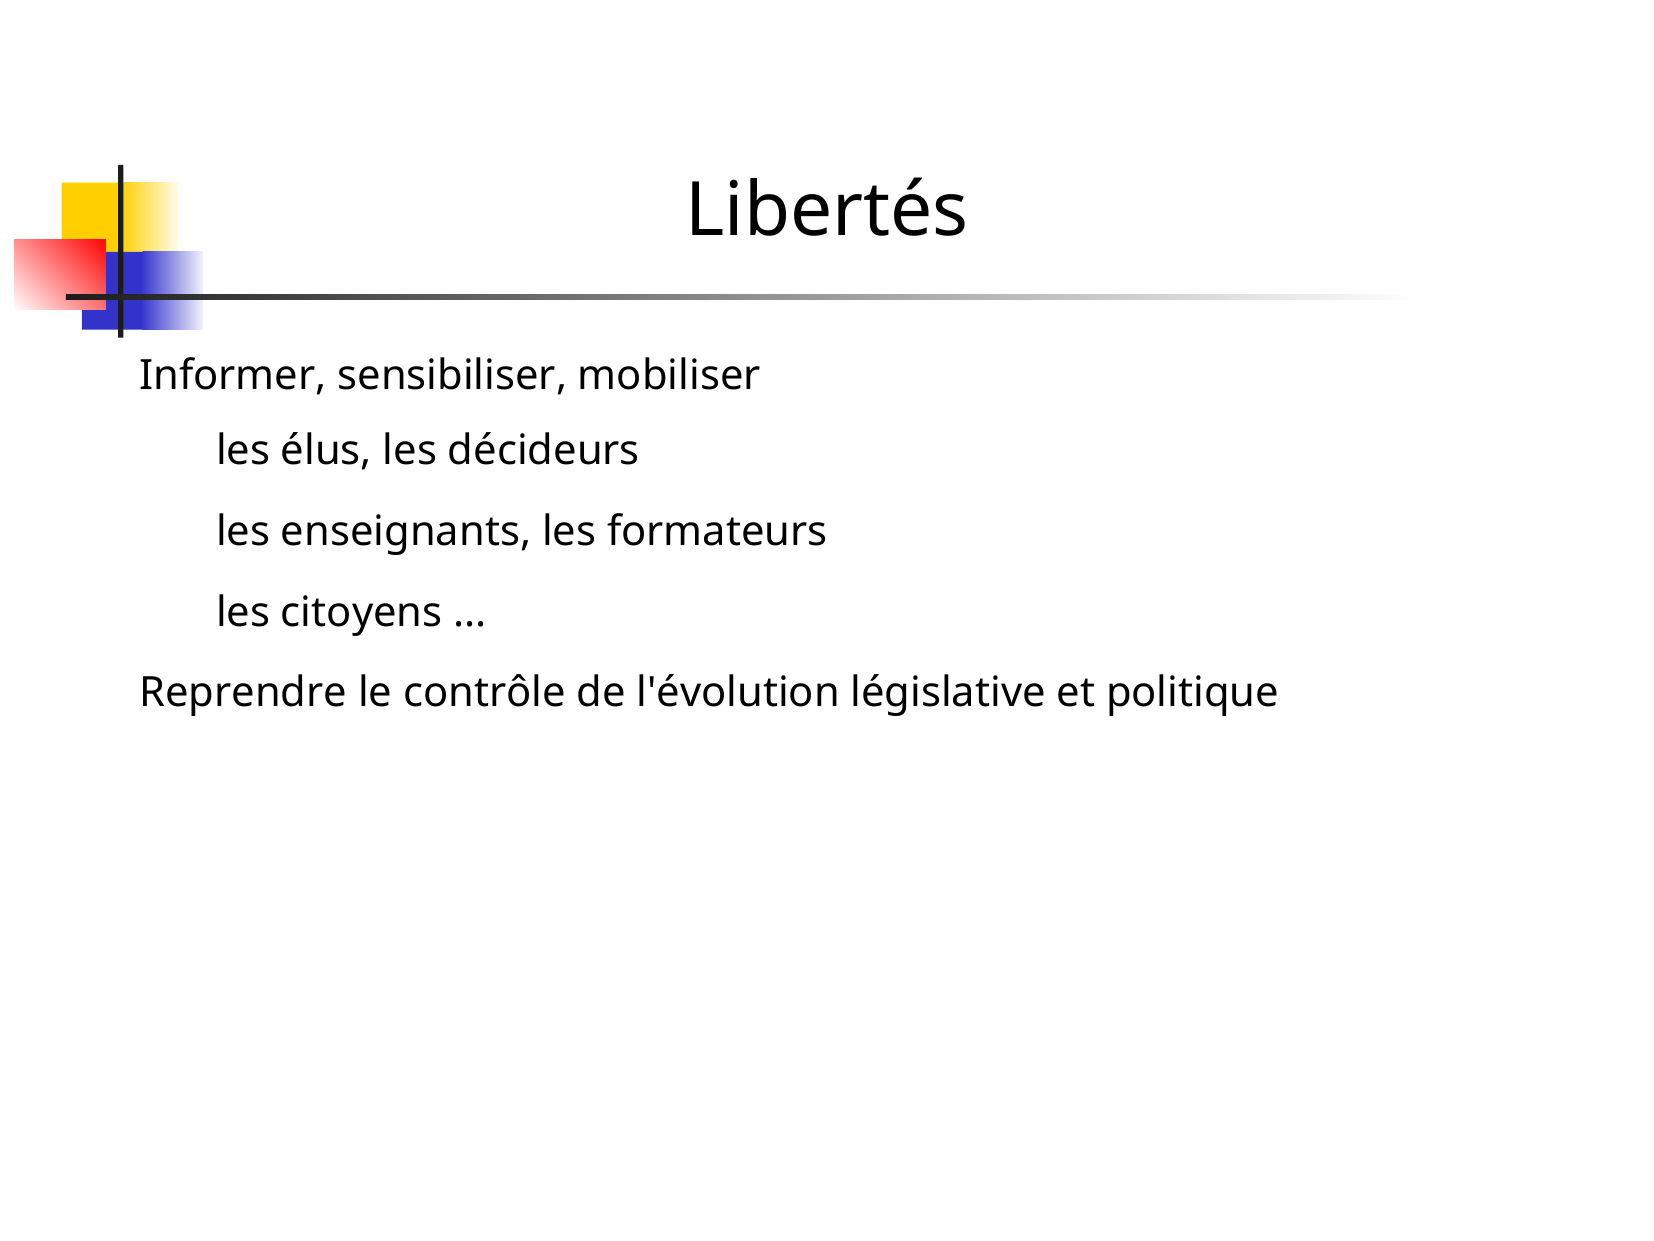

# Libertés
Informer, sensibiliser, mobiliser
les élus, les décideurs
les enseignants, les formateurs
les citoyens ...
Reprendre le contrôle de l'évolution législative et politique